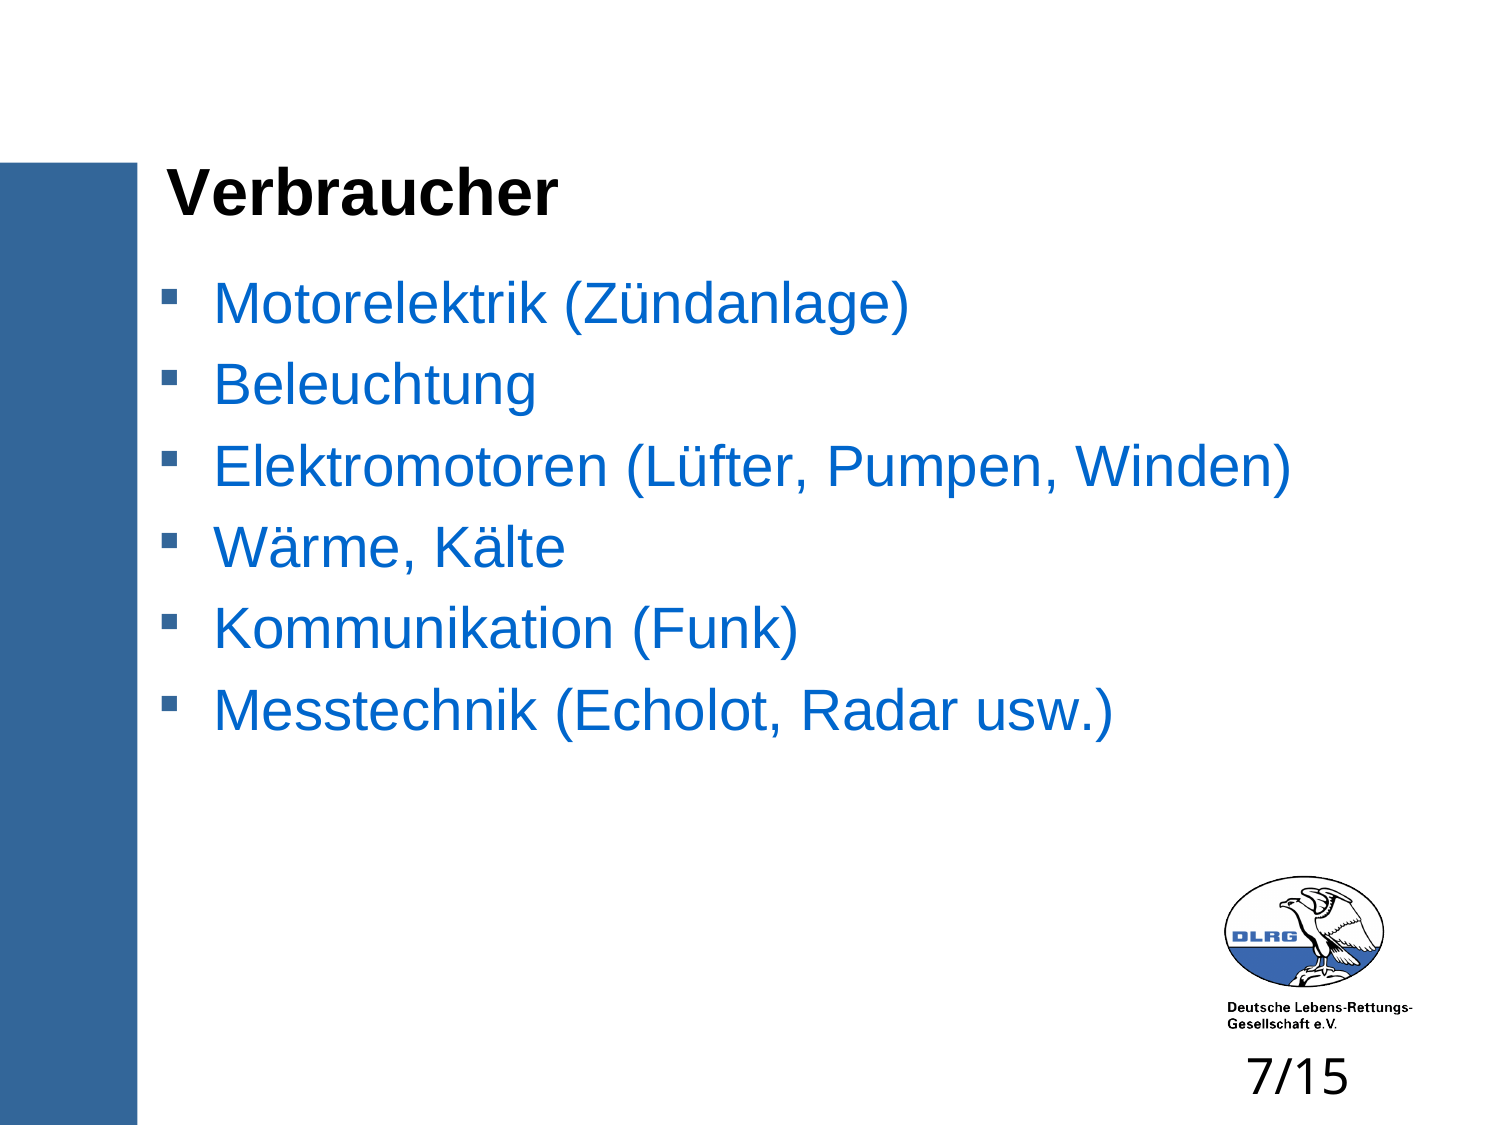

# Verbraucher
Motorelektrik (Zündanlage)
Beleuchtung
Elektromotoren (Lüfter, Pumpen, Winden)
Wärme, Kälte
Kommunikation (Funk)
Messtechnik (Echolot, Radar usw.)